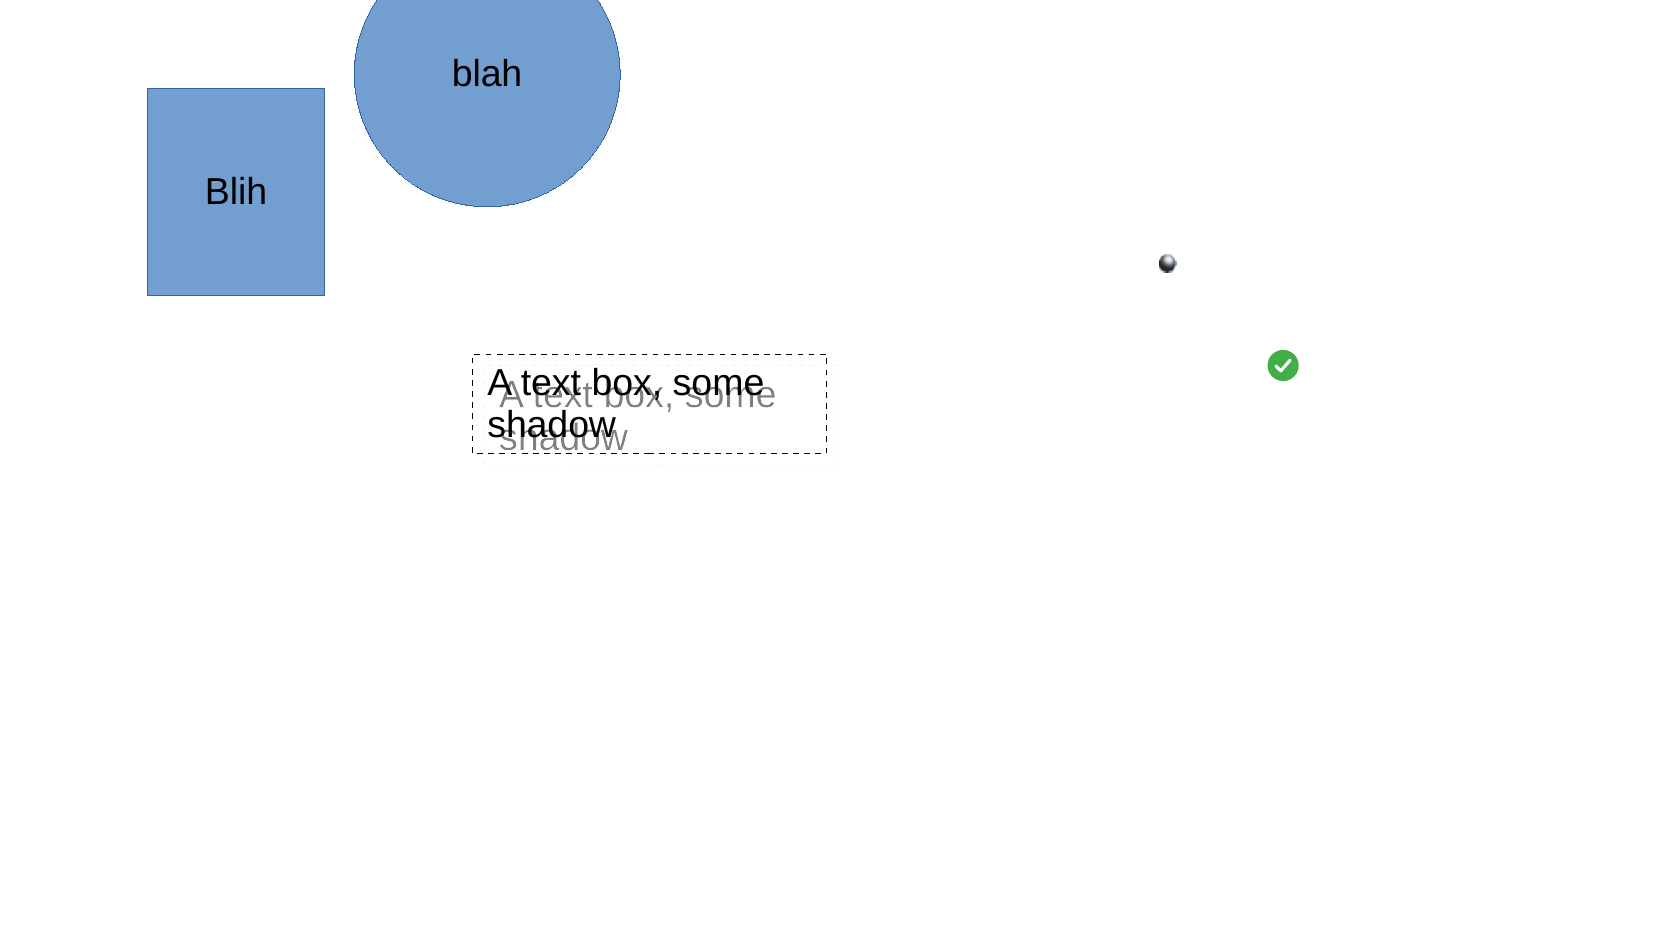

blah
Blih
A text box, some shadow